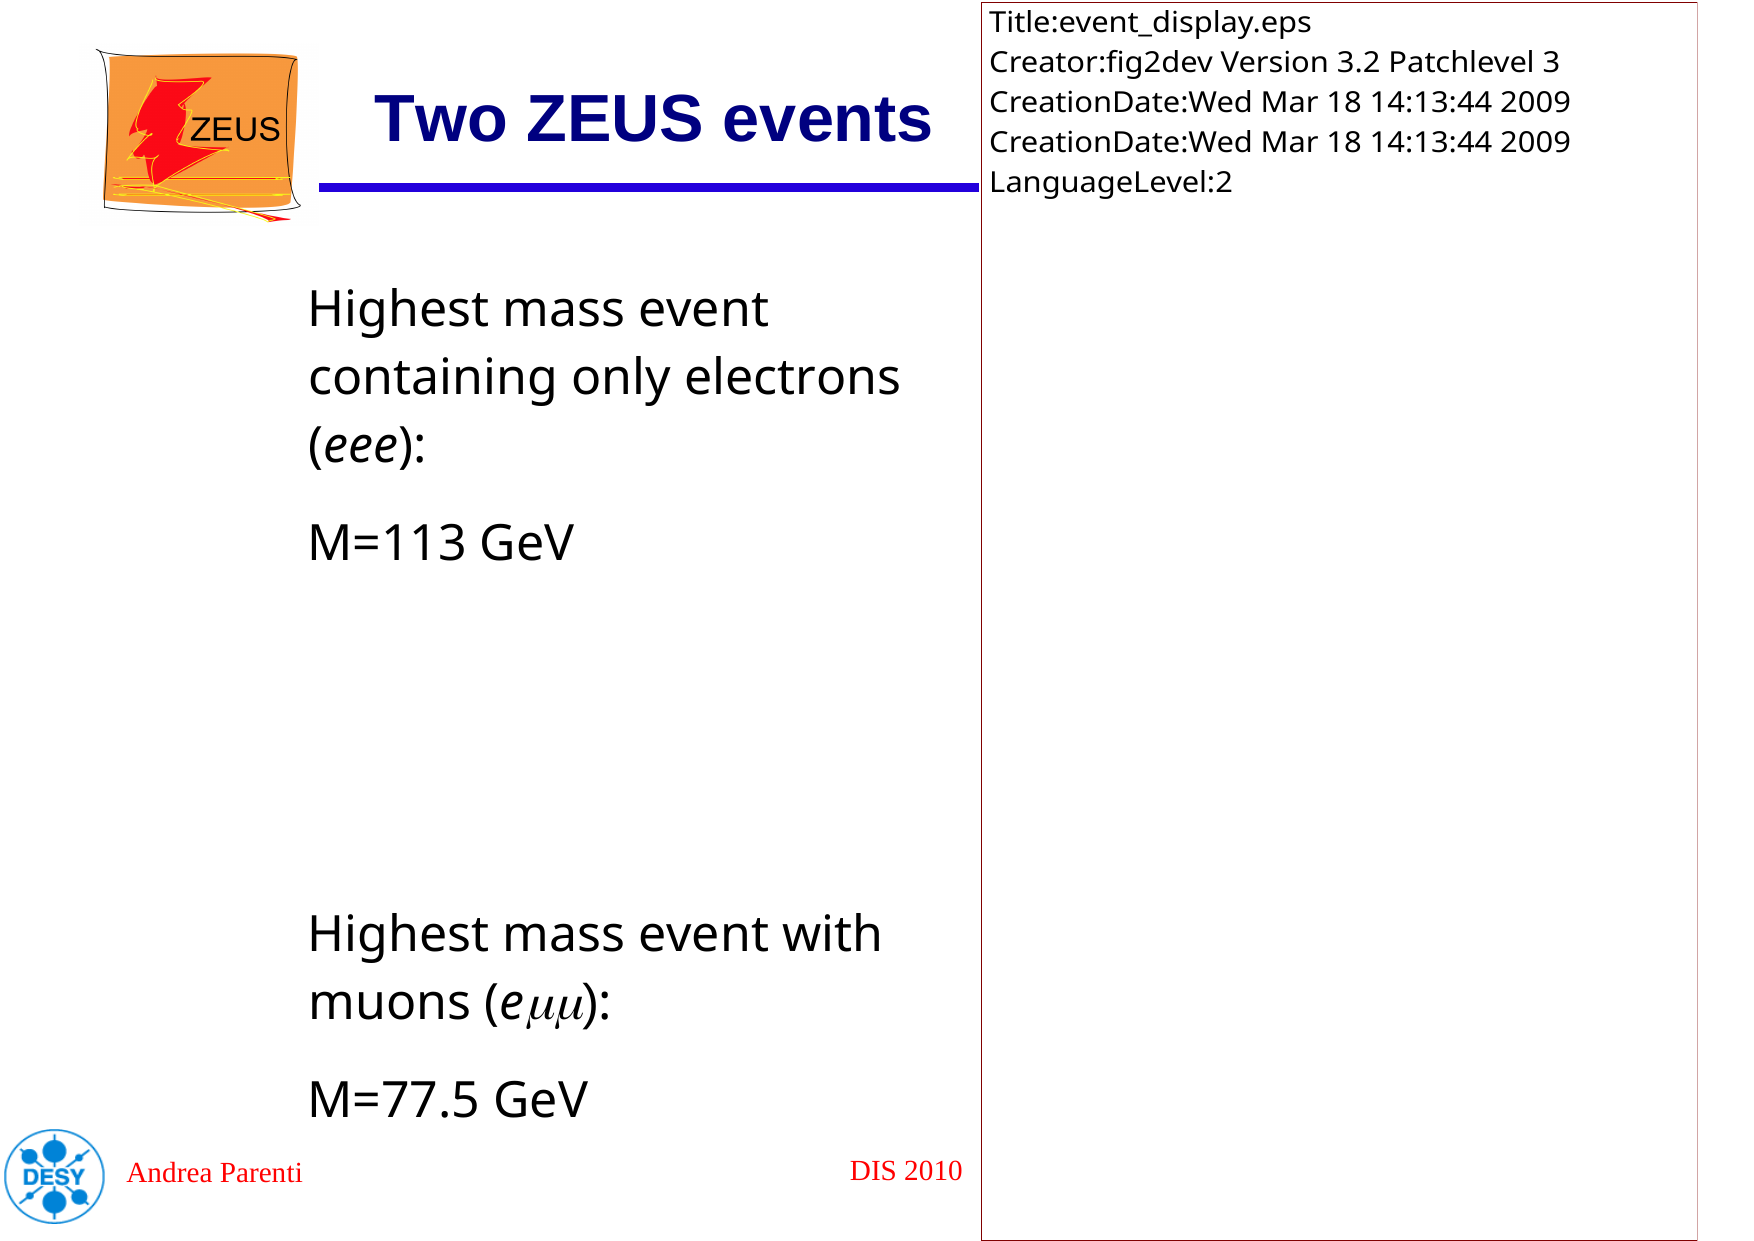

# Two ZEUS events
 Highest mass event containing only electrons (eee):
 M=113 GeV
 Highest mass event with muons (emm):
 M=77.5 GeV
11